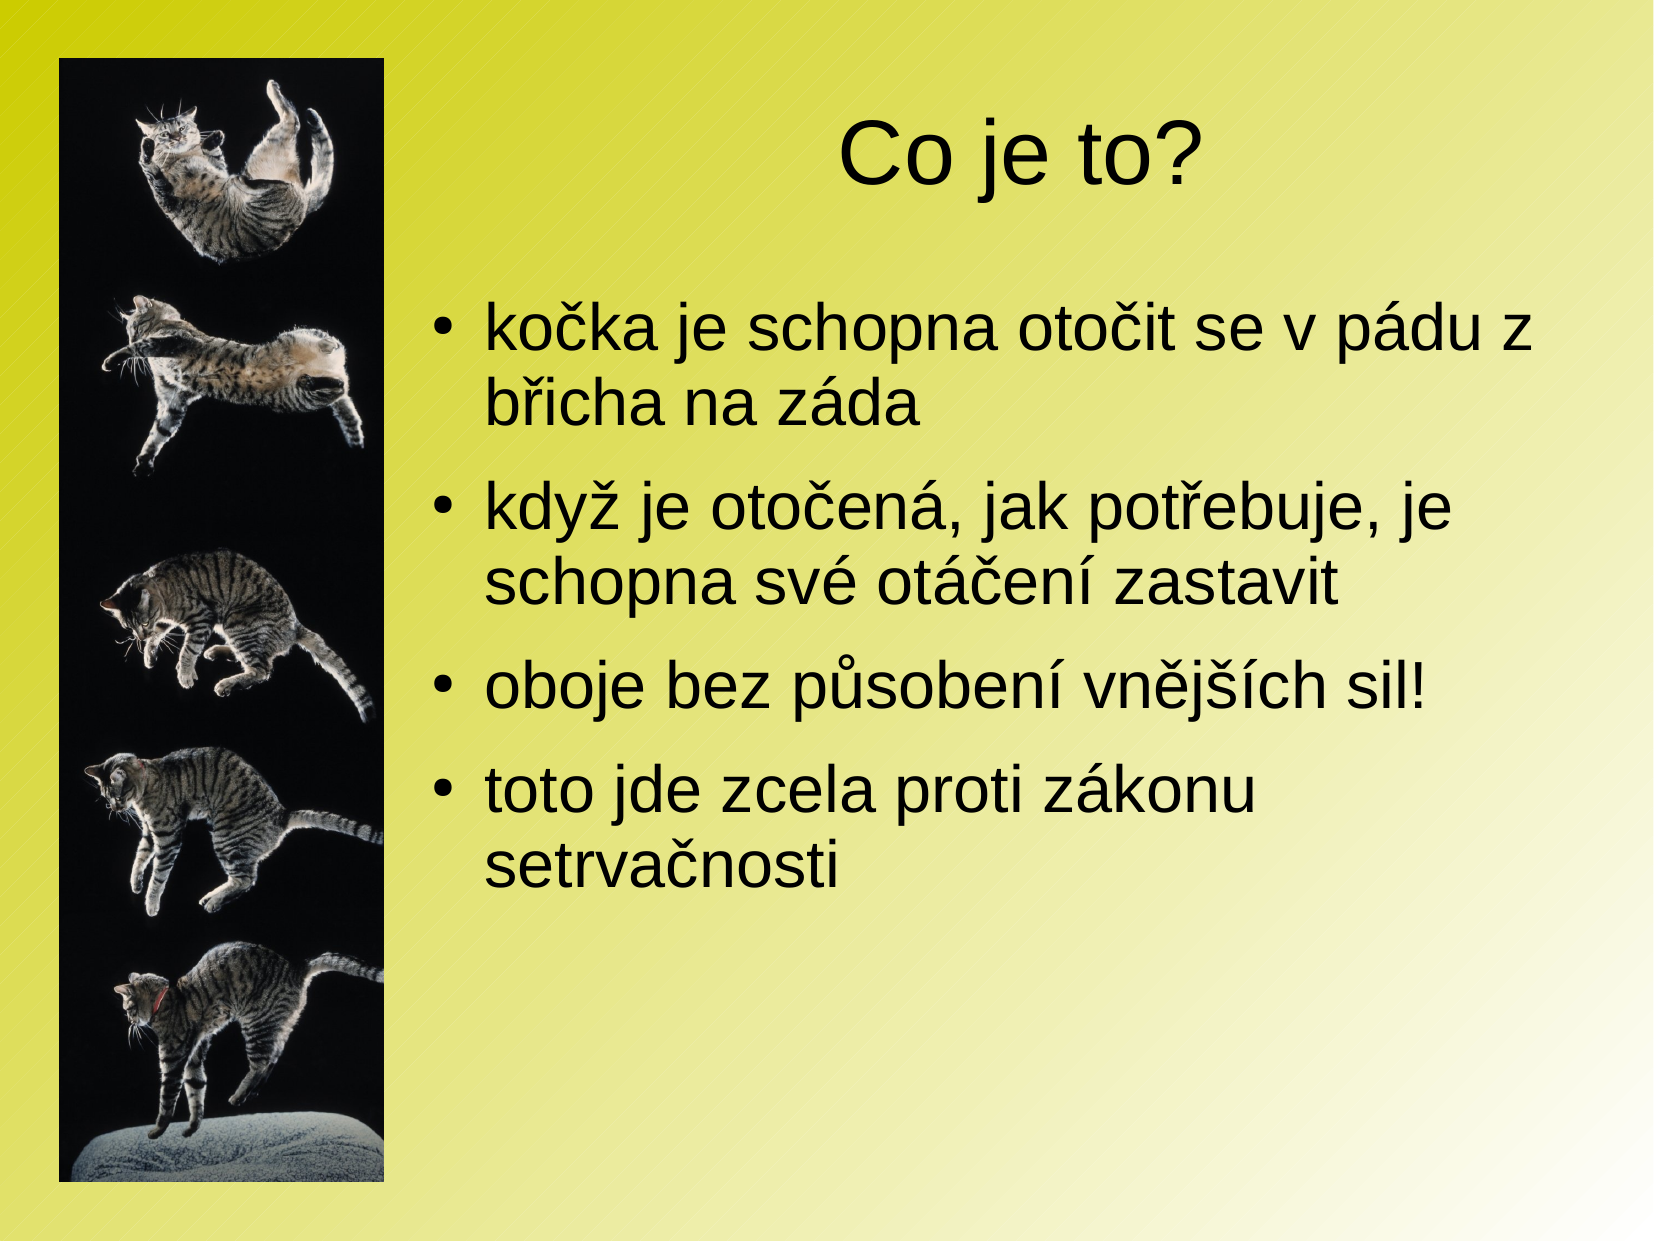

# Co je to?
kočka je schopna otočit se v pádu z břicha na záda
když je otočená, jak potřebuje, je schopna své otáčení zastavit
oboje bez působení vnějších sil!
toto jde zcela proti zákonu setrvačnosti